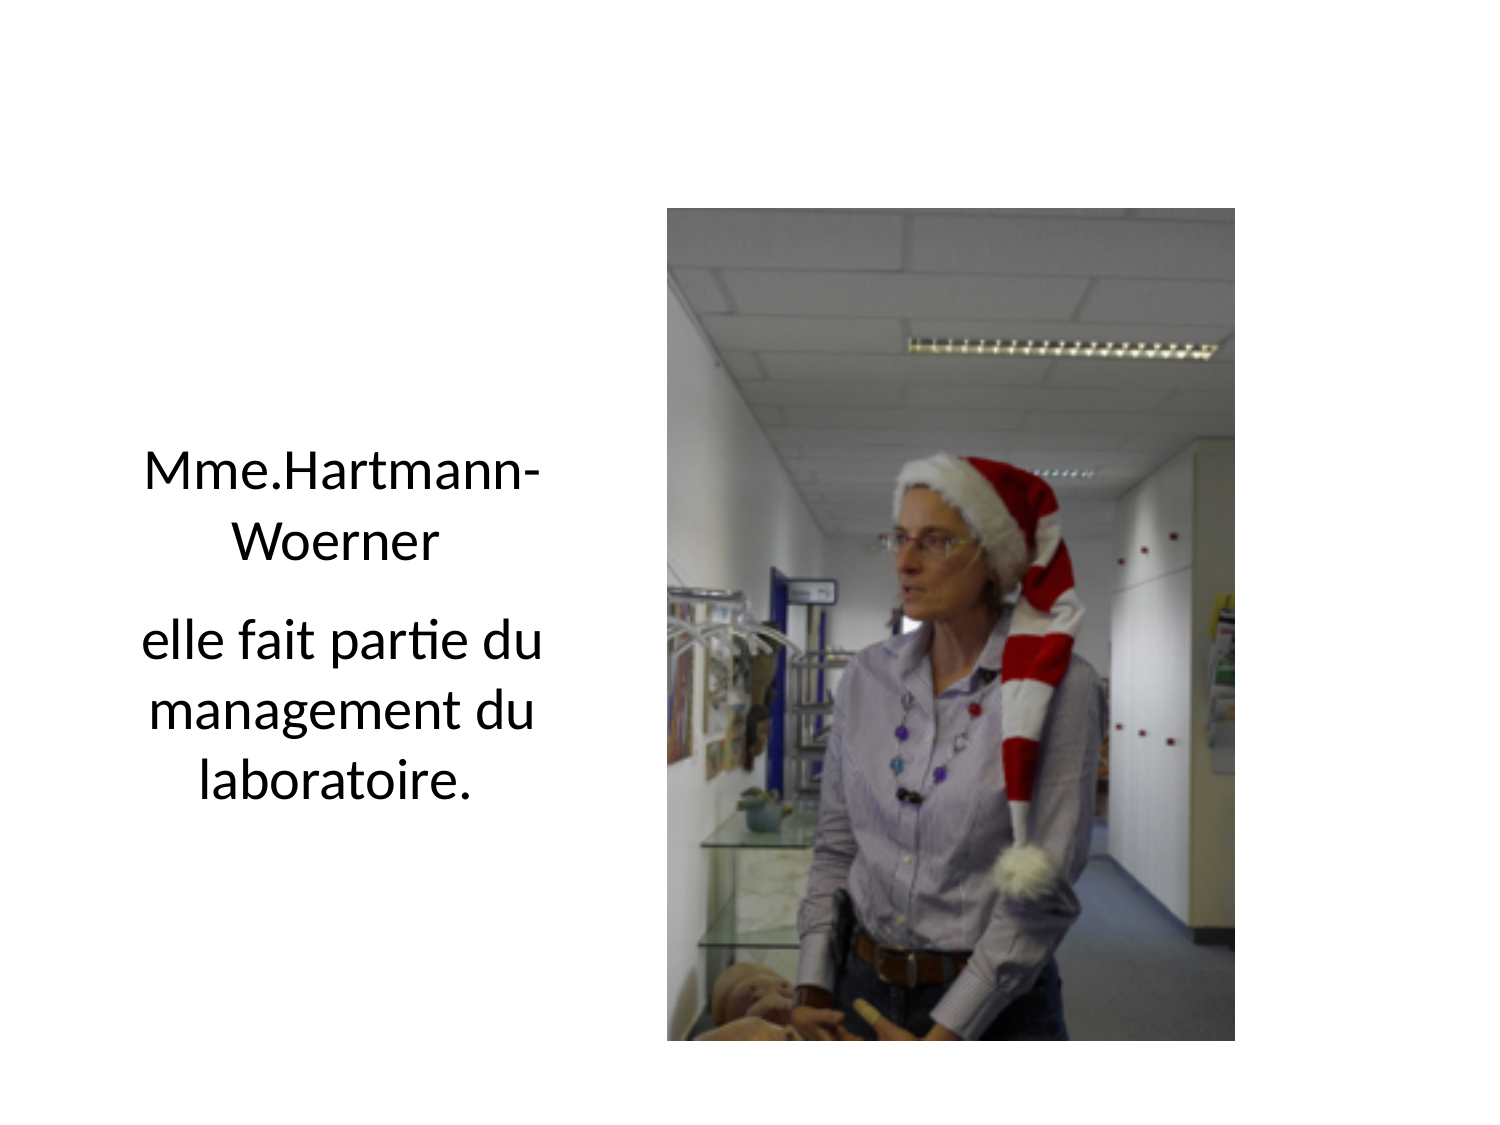

#
Mme.Hartmann-Woerner
elle fait partie du management du laboratoire.